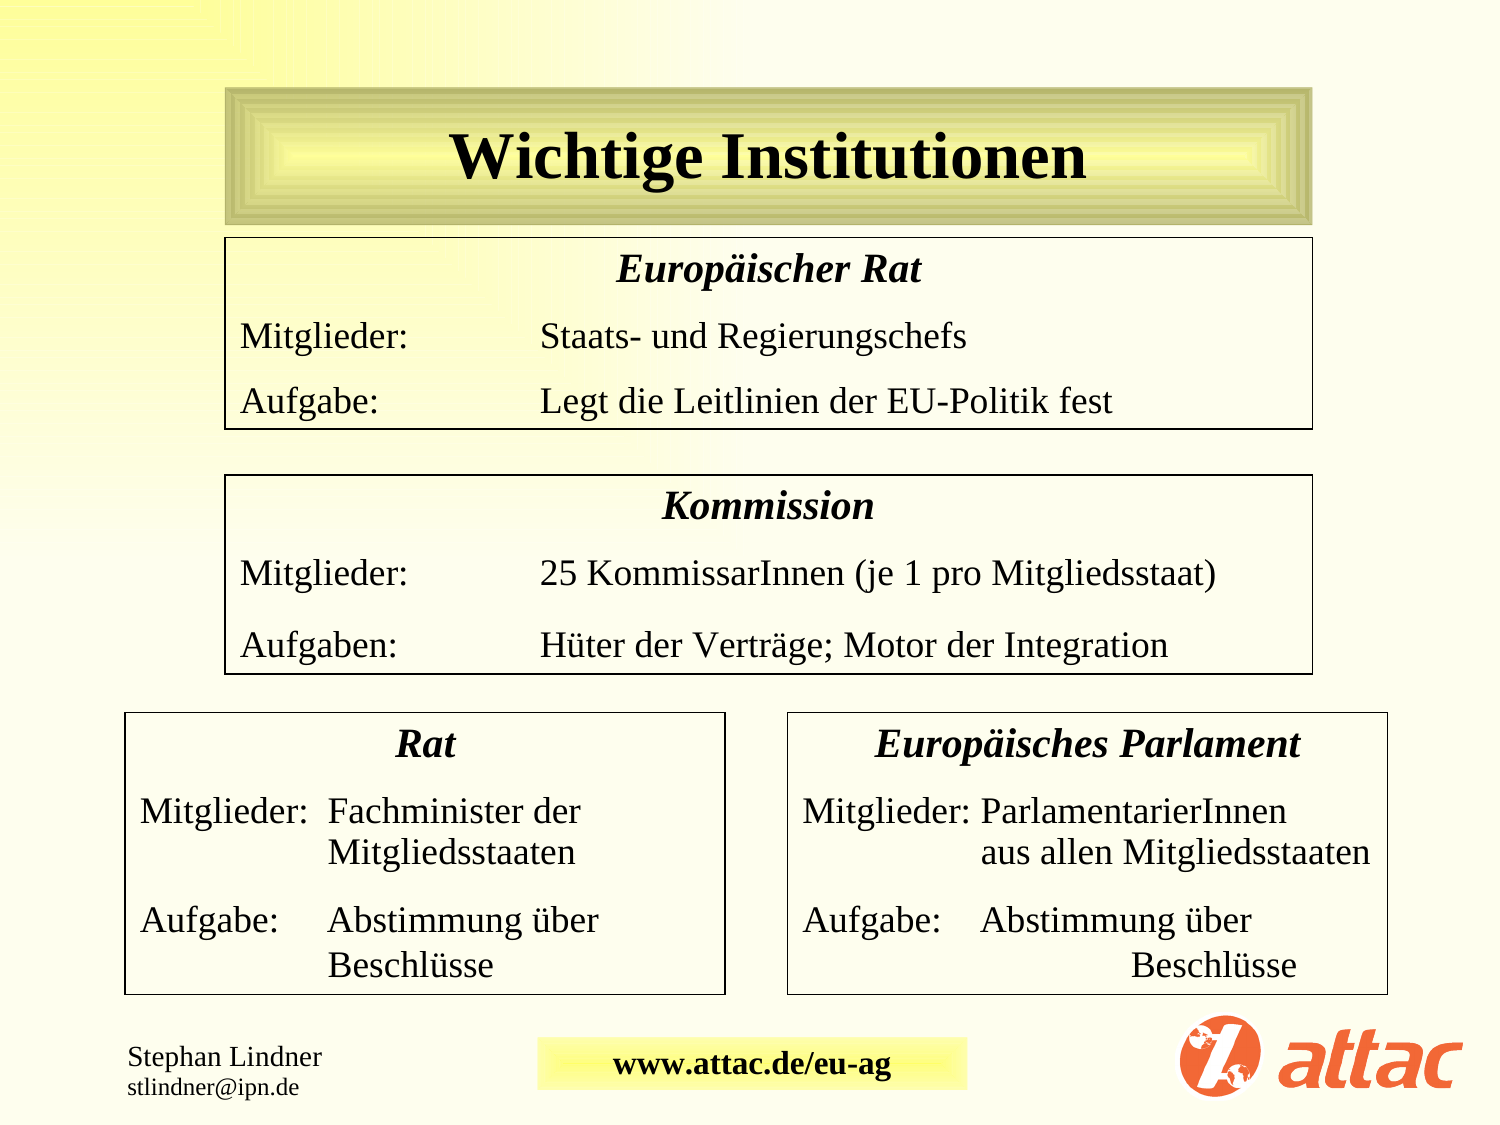

# Wichtige Institutionen
Europäischer Rat
Mitglieder:	Staats- und Regierungschefs
Aufgabe: 		Legt die Leitlinien der EU-Politik fest
Kommission
Mitglieder:	25 KommissarInnen (je 1 pro Mitgliedsstaat)
Aufgaben: 	Hüter der Verträge; Motor der Integration
Rat
Mitglieder: Fachminister der 	 Mitgliedsstaaten
Aufgabe: Abstimmung über 	 Beschlüsse
Europäisches Parlament
Mitglieder: ParlamentarierInnen 	 aus allen Mitgliedsstaaten
Aufgabe: Abstimmung über	 	 Beschlüsse
Stephan Lindner
stlindner@ipn.de
www.attac.de/eu-ag